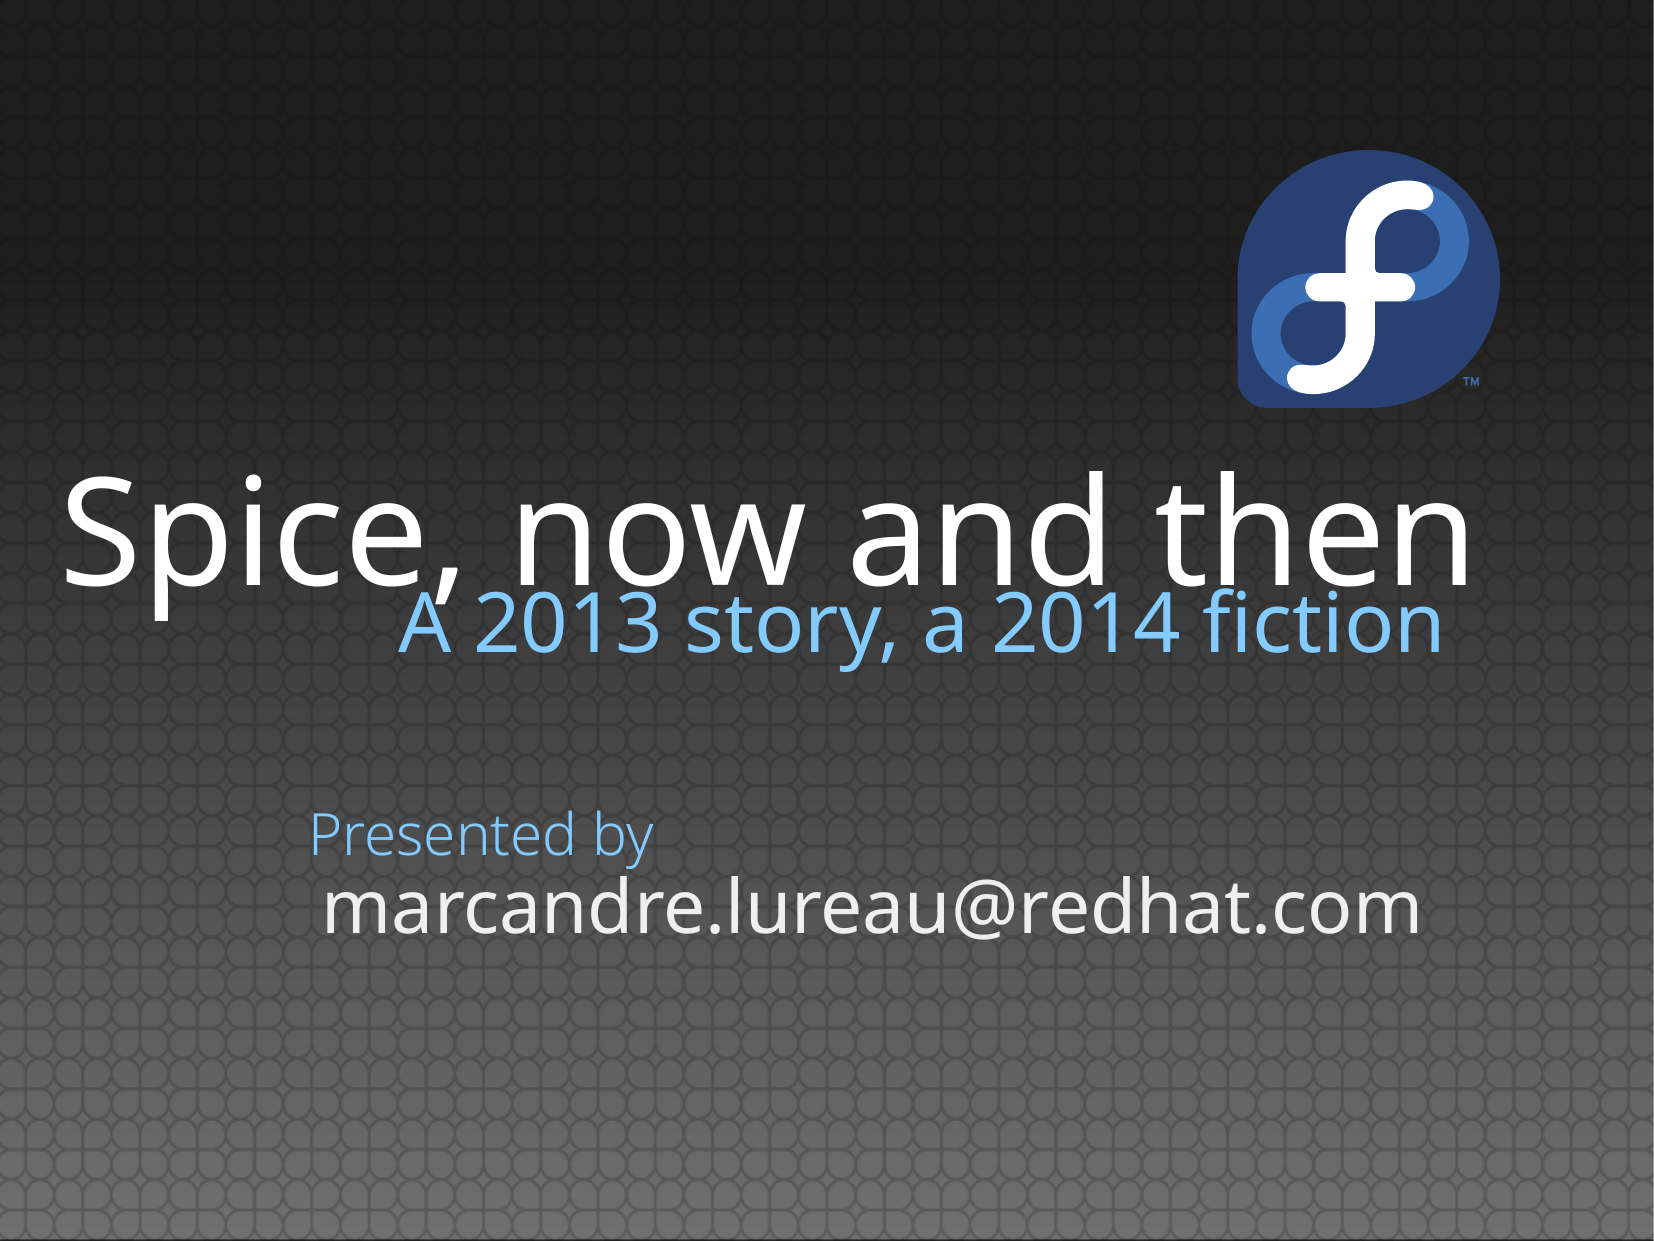

Spice, now and then
# A 2013 story, a 2014 fiction
Presented by
marcandre.lureau@redhat.com